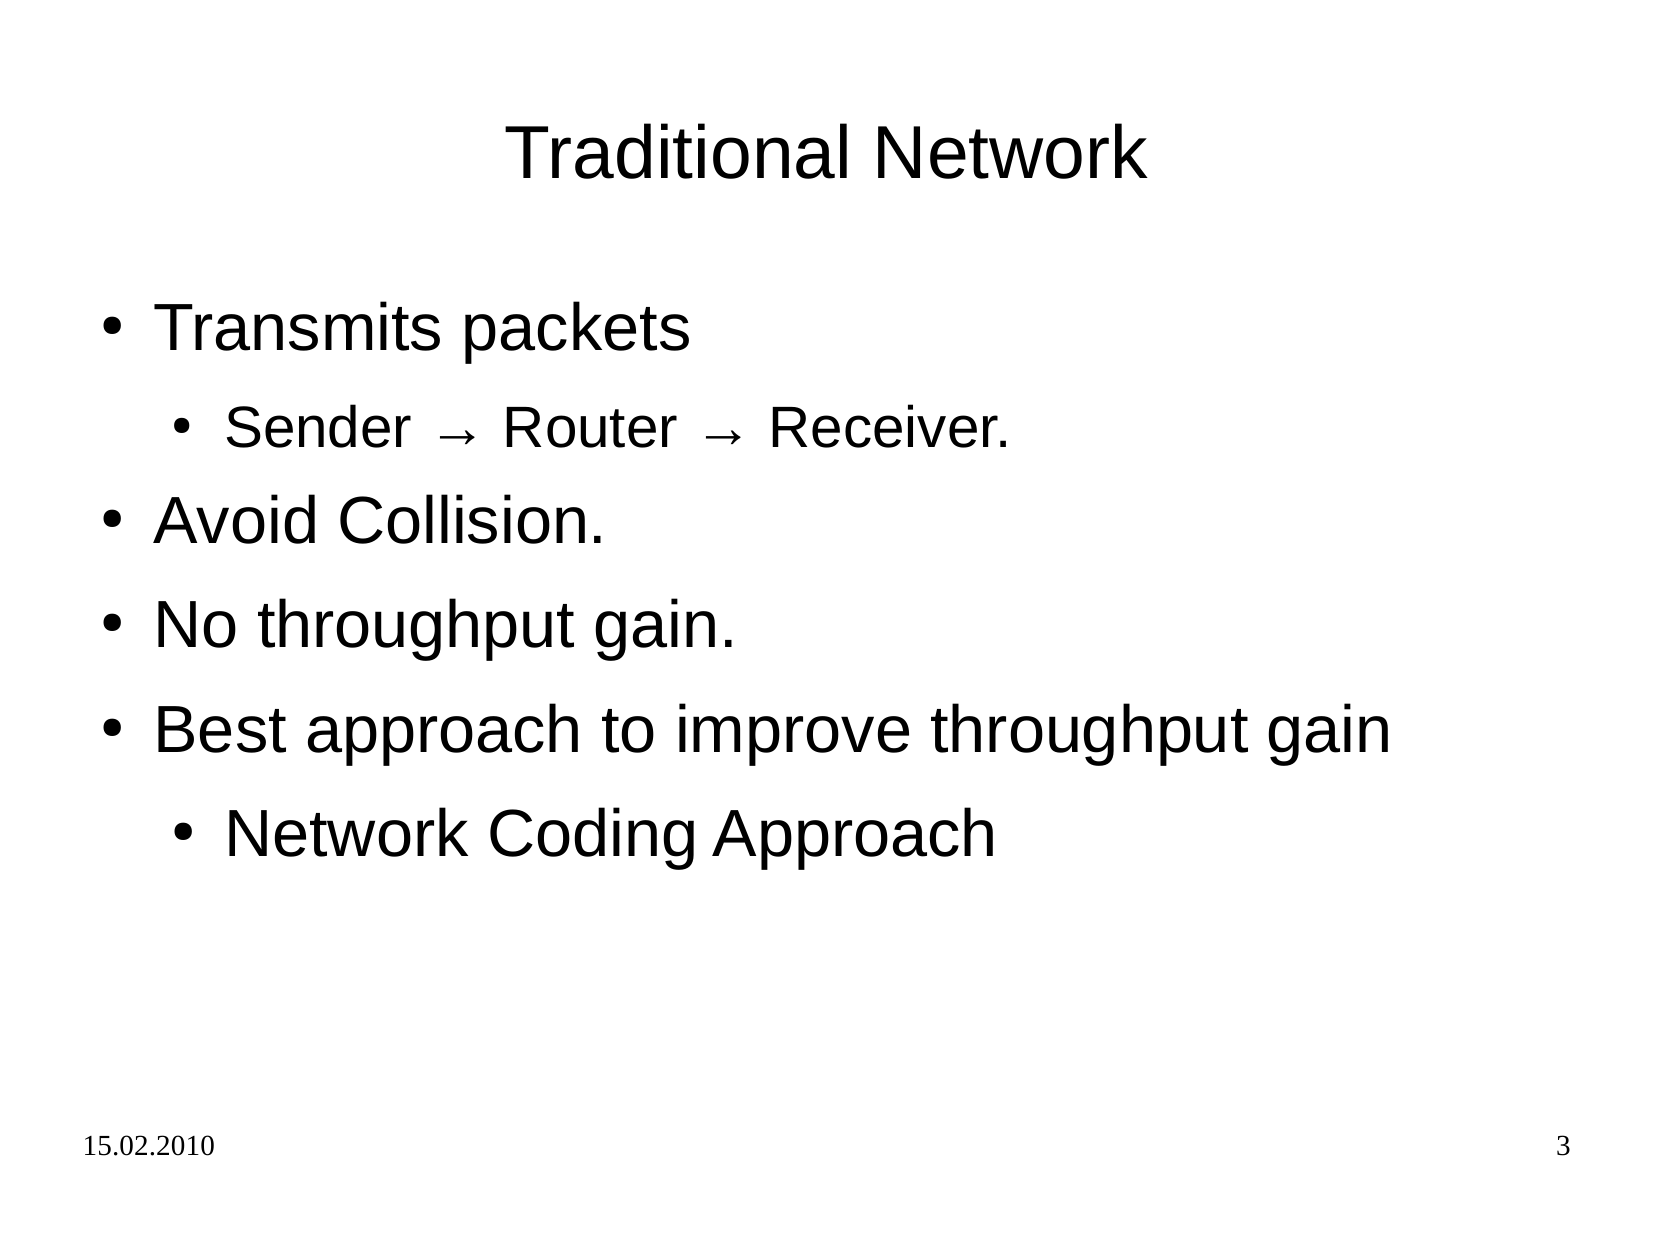

# Traditional Network
Transmits packets
Sender → Router → Receiver.
Avoid Collision.
No throughput gain.
Best approach to improve throughput gain
Network Coding Approach
15.02.2010
3